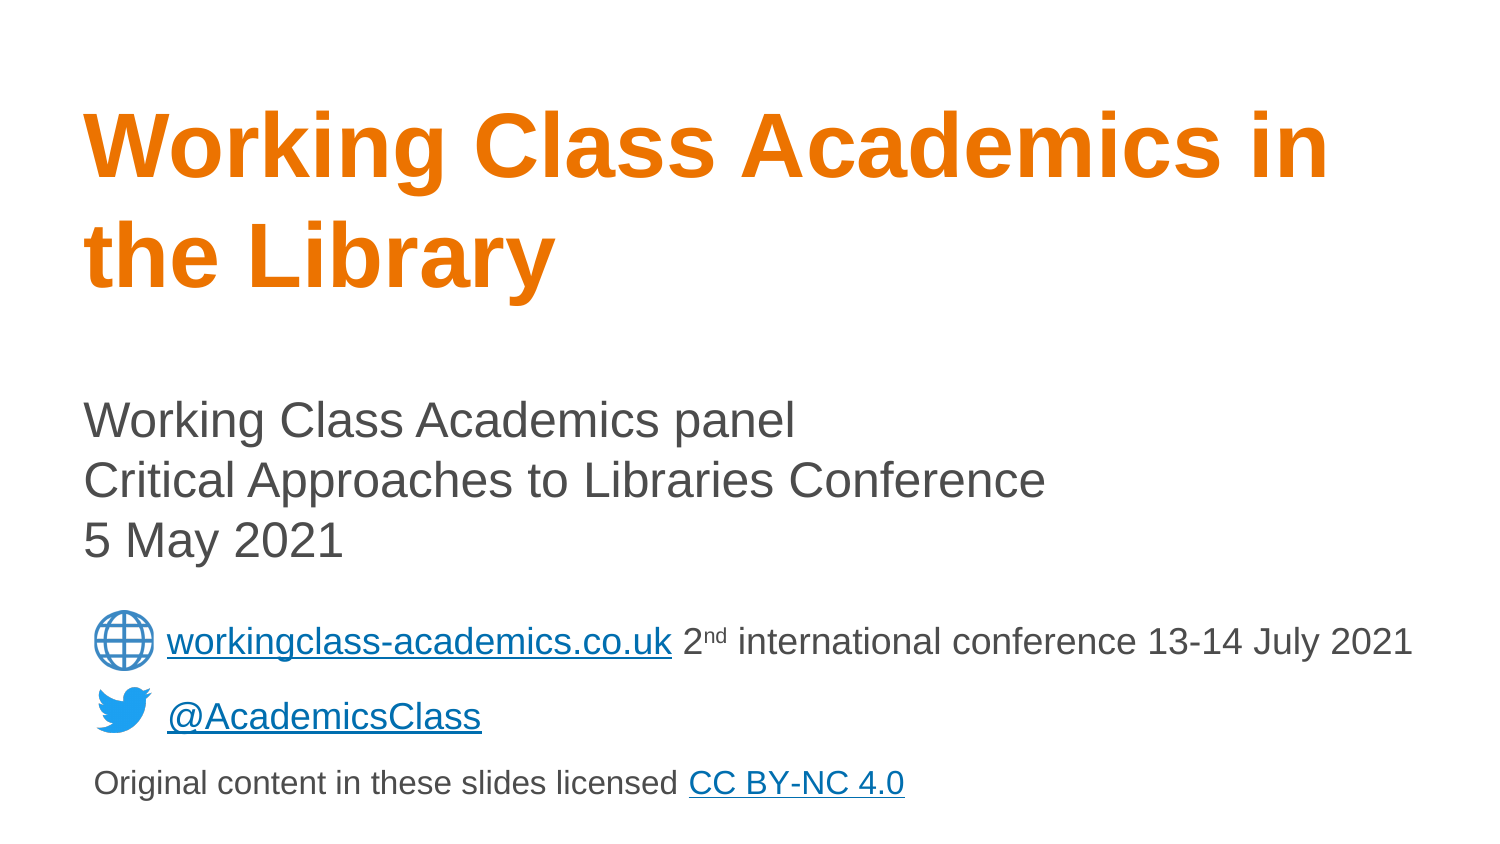

Working Class Academics in the Library
Working Class Academics panel
Critical Approaches to Libraries Conference
5 May 2021
workingclass-academics.co.uk 2nd international conference 13-14 July 2021
@AcademicsClass
Original content in these slides licensed CC BY-NC 4.0